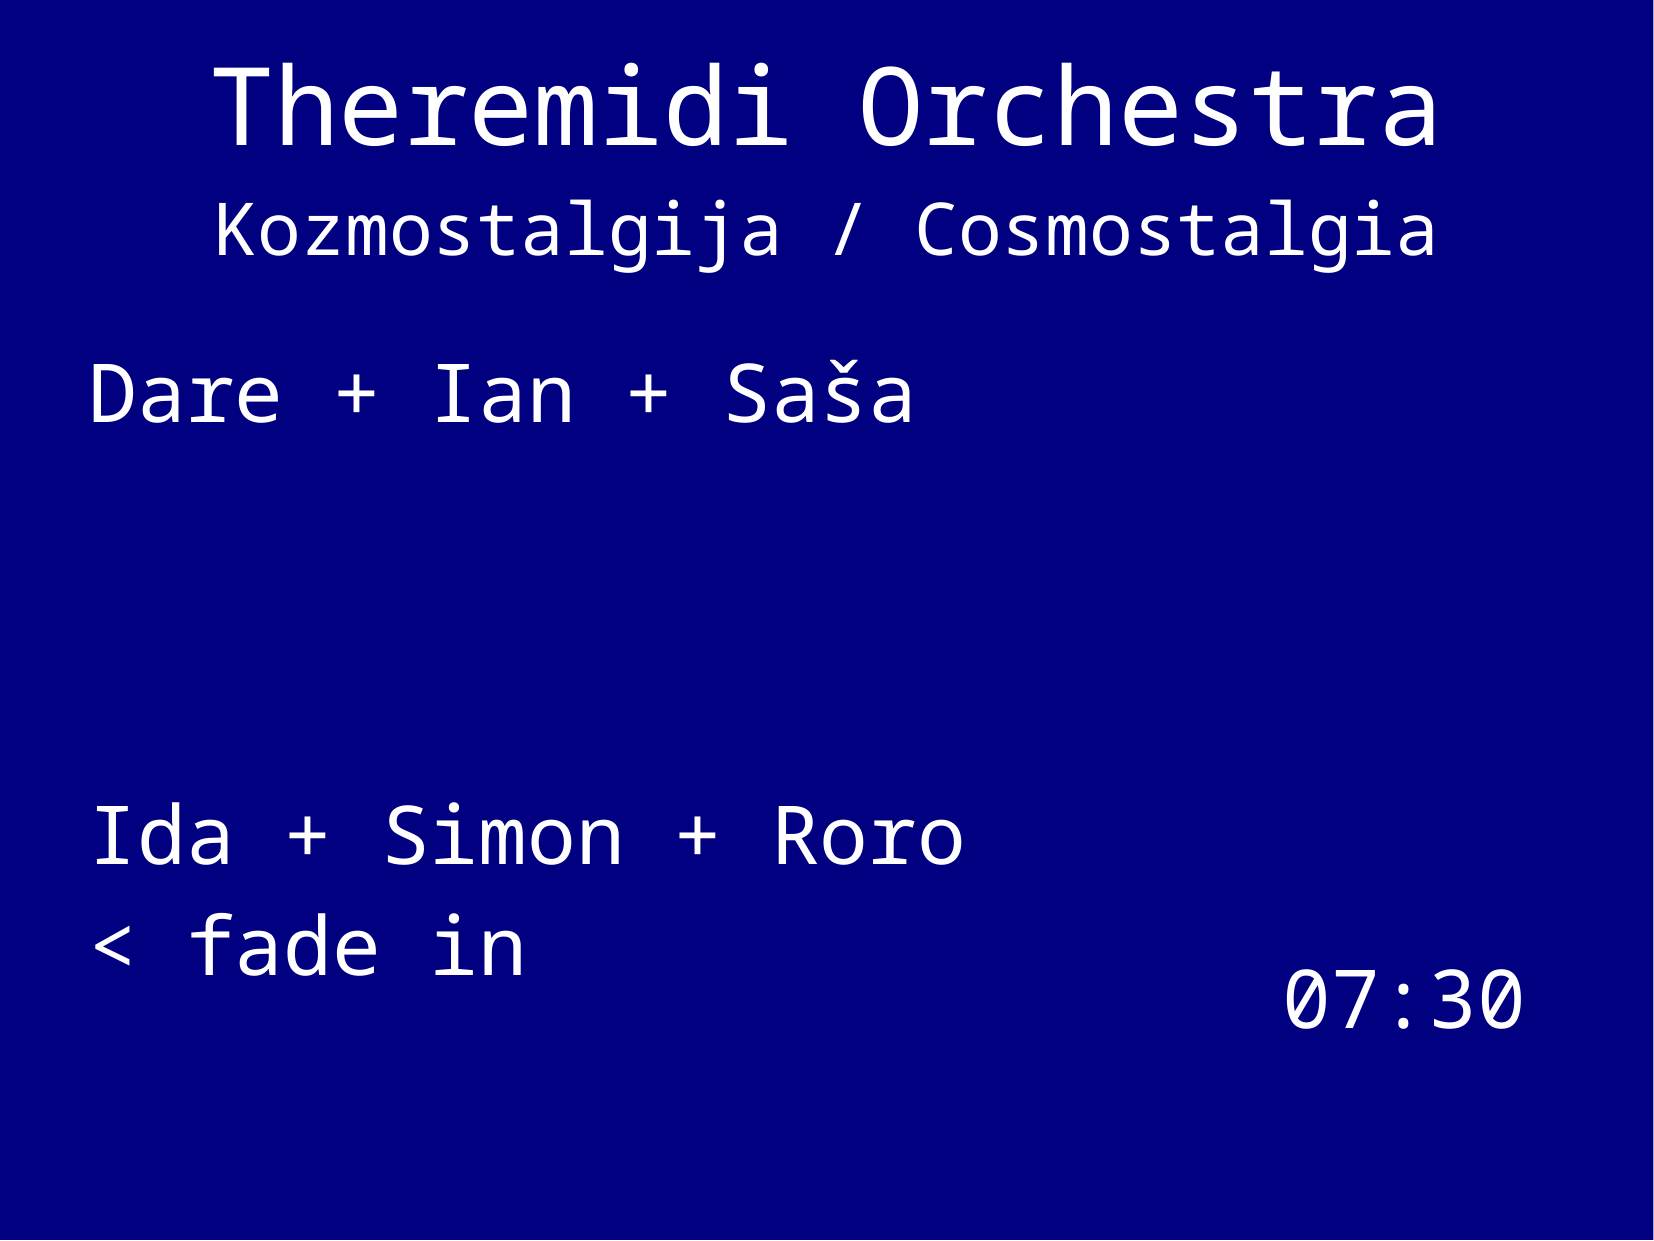

# Theremidi Orchestra Kozmostalgija / Cosmostalgia
Dare + Ian + Saša
Ida + Simon + Roro
< fade in
07:30